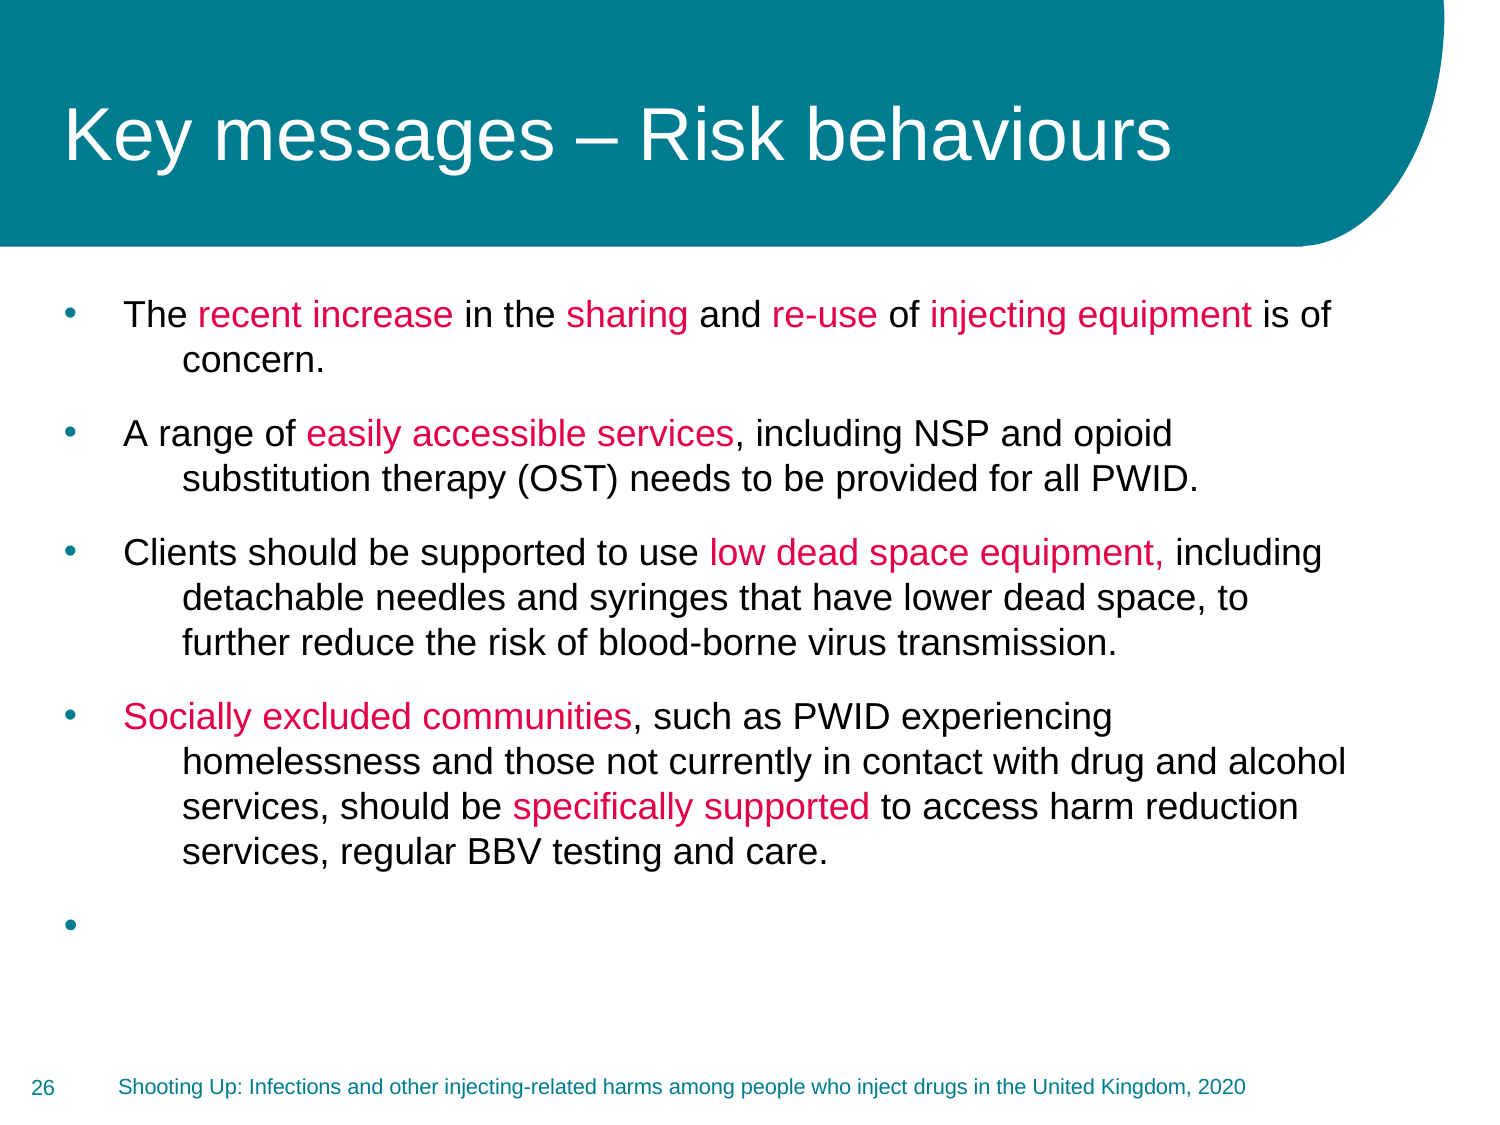

Key messages – Risk behaviours
The recent increase in the sharing and re-use of injecting equipment is of concern.
A range of easily accessible services, including NSP and opioid substitution therapy (OST) needs to be provided for all PWID.
Clients should be supported to use low dead space equipment, including detachable needles and syringes that have lower dead space, to further reduce the risk of blood-borne virus transmission.
Socially excluded communities, such as PWID experiencing homelessness and those not currently in contact with drug and alcohol services, should be specifically supported to access harm reduction services, regular BBV testing and care.
25
Shooting Up: Infections and other injecting-related harms among people who inject drugs in the United Kingdom, 2020